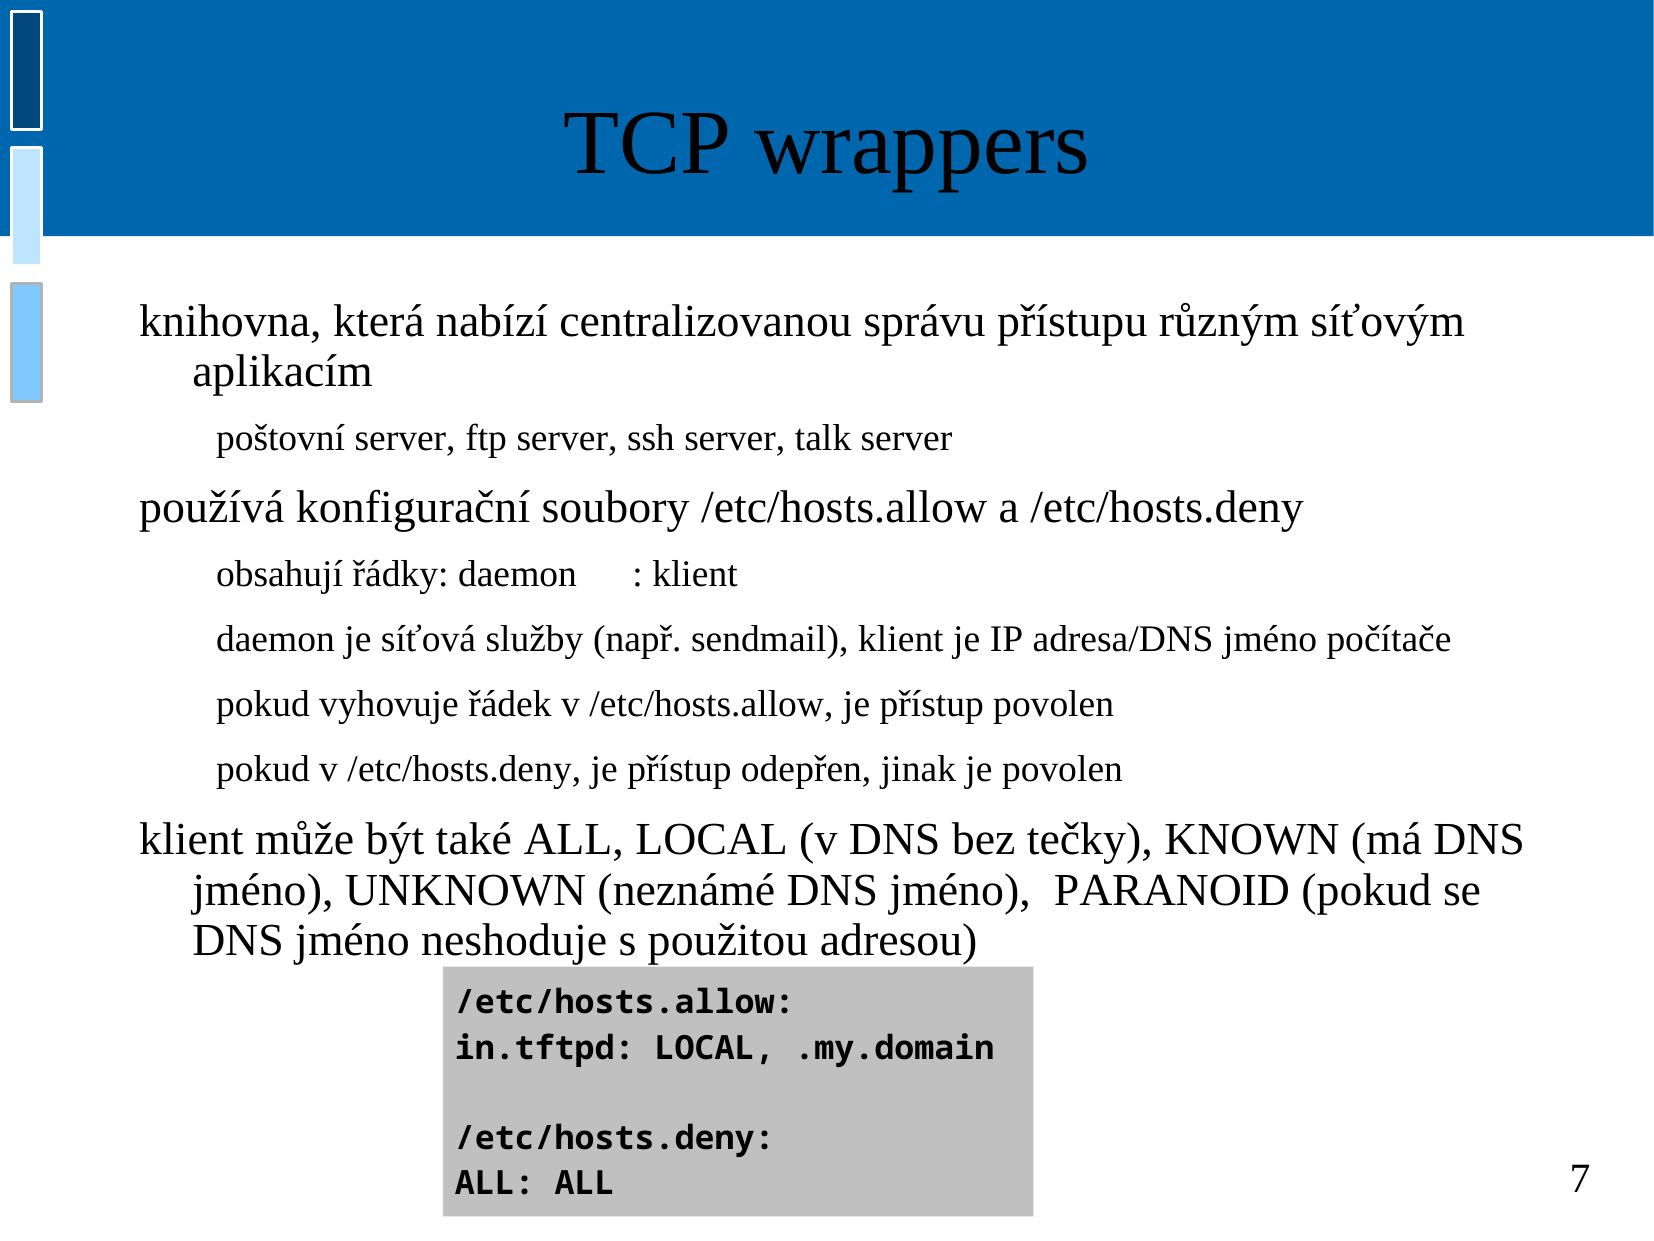

# TCP wrappers
knihovna, která nabízí centralizovanou správu přístupu různým síťovým aplikacím
poštovní server, ftp server, ssh server, talk server
používá konfigurační soubory /etc/hosts.allow a /etc/hosts.deny
obsahují řádky: daemon	: klient
daemon je síťová služby (např. sendmail), klient je IP adresa/DNS jméno počítače
pokud vyhovuje řádek v /etc/hosts.allow, je přístup povolen
pokud v /etc/hosts.deny, je přístup odepřen, jinak je povolen
klient může být také ALL, LOCAL (v DNS bez tečky), KNOWN (má DNS jméno), UNKNOWN (neznámé DNS jméno), PARANOID (pokud se DNS jméno neshoduje s použitou adresou)
/etc/hosts.allow:
in.tftpd: LOCAL, .my.domain
/etc/hosts.deny:
ALL: ALL